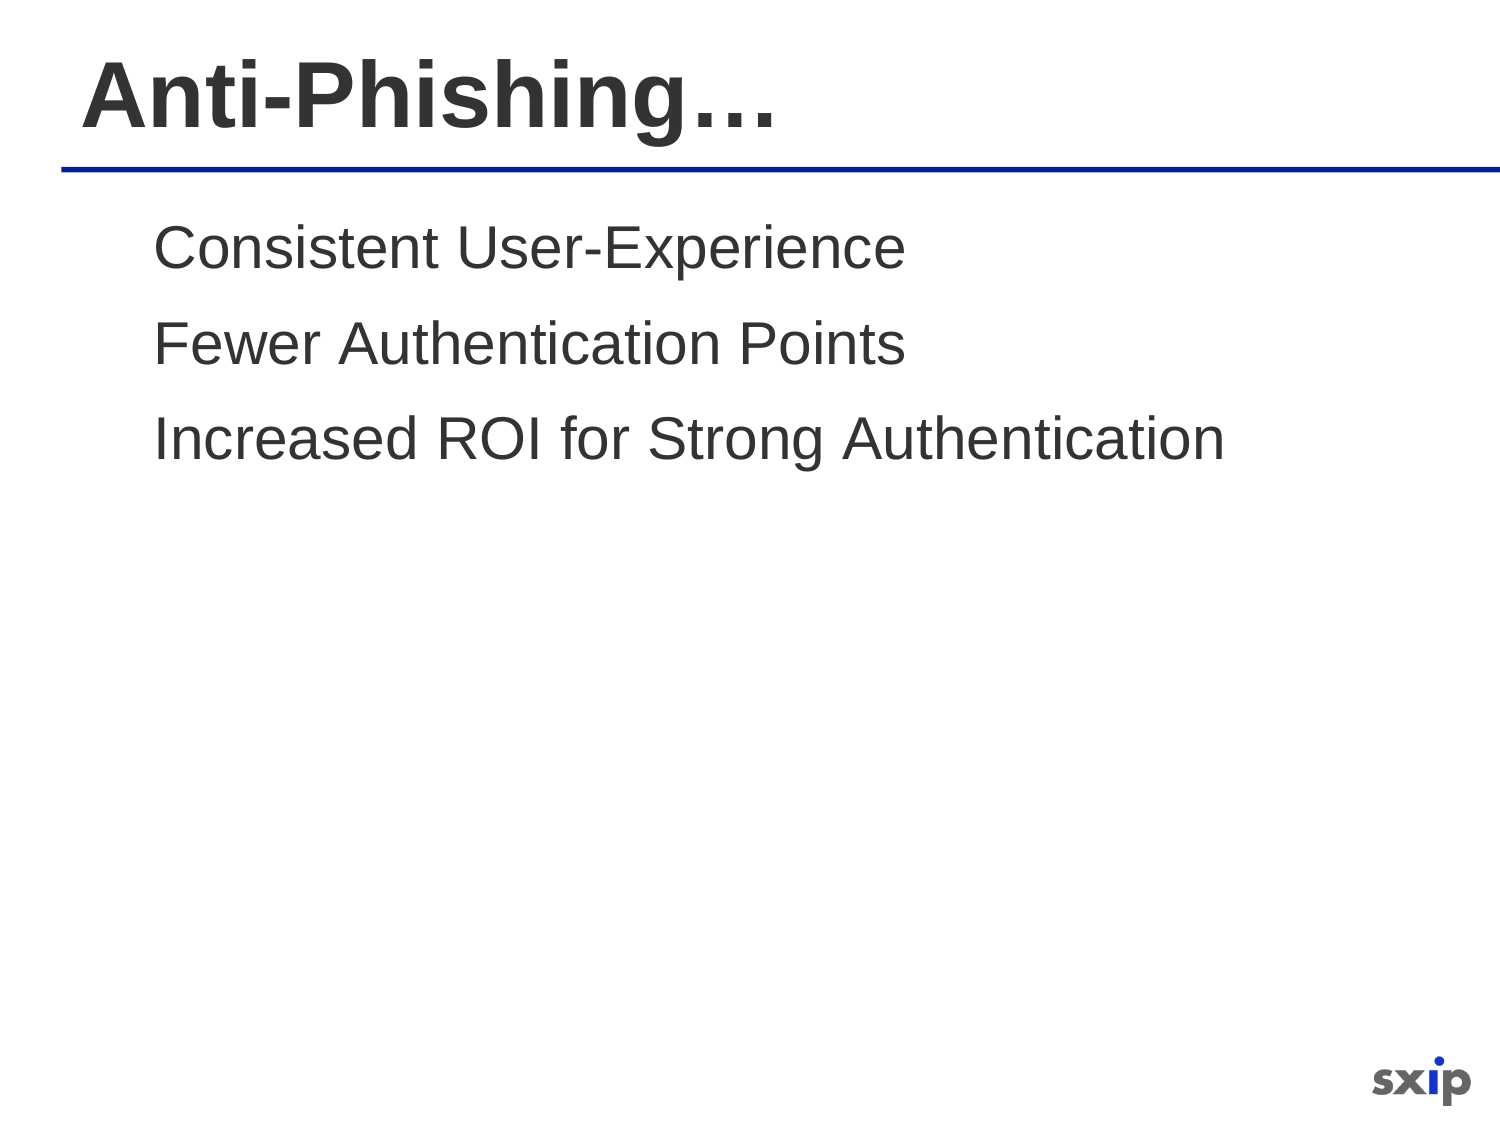

# Anti-Phishing…
Consistent User-Experience
Fewer Authentication Points
Increased ROI for Strong Authentication